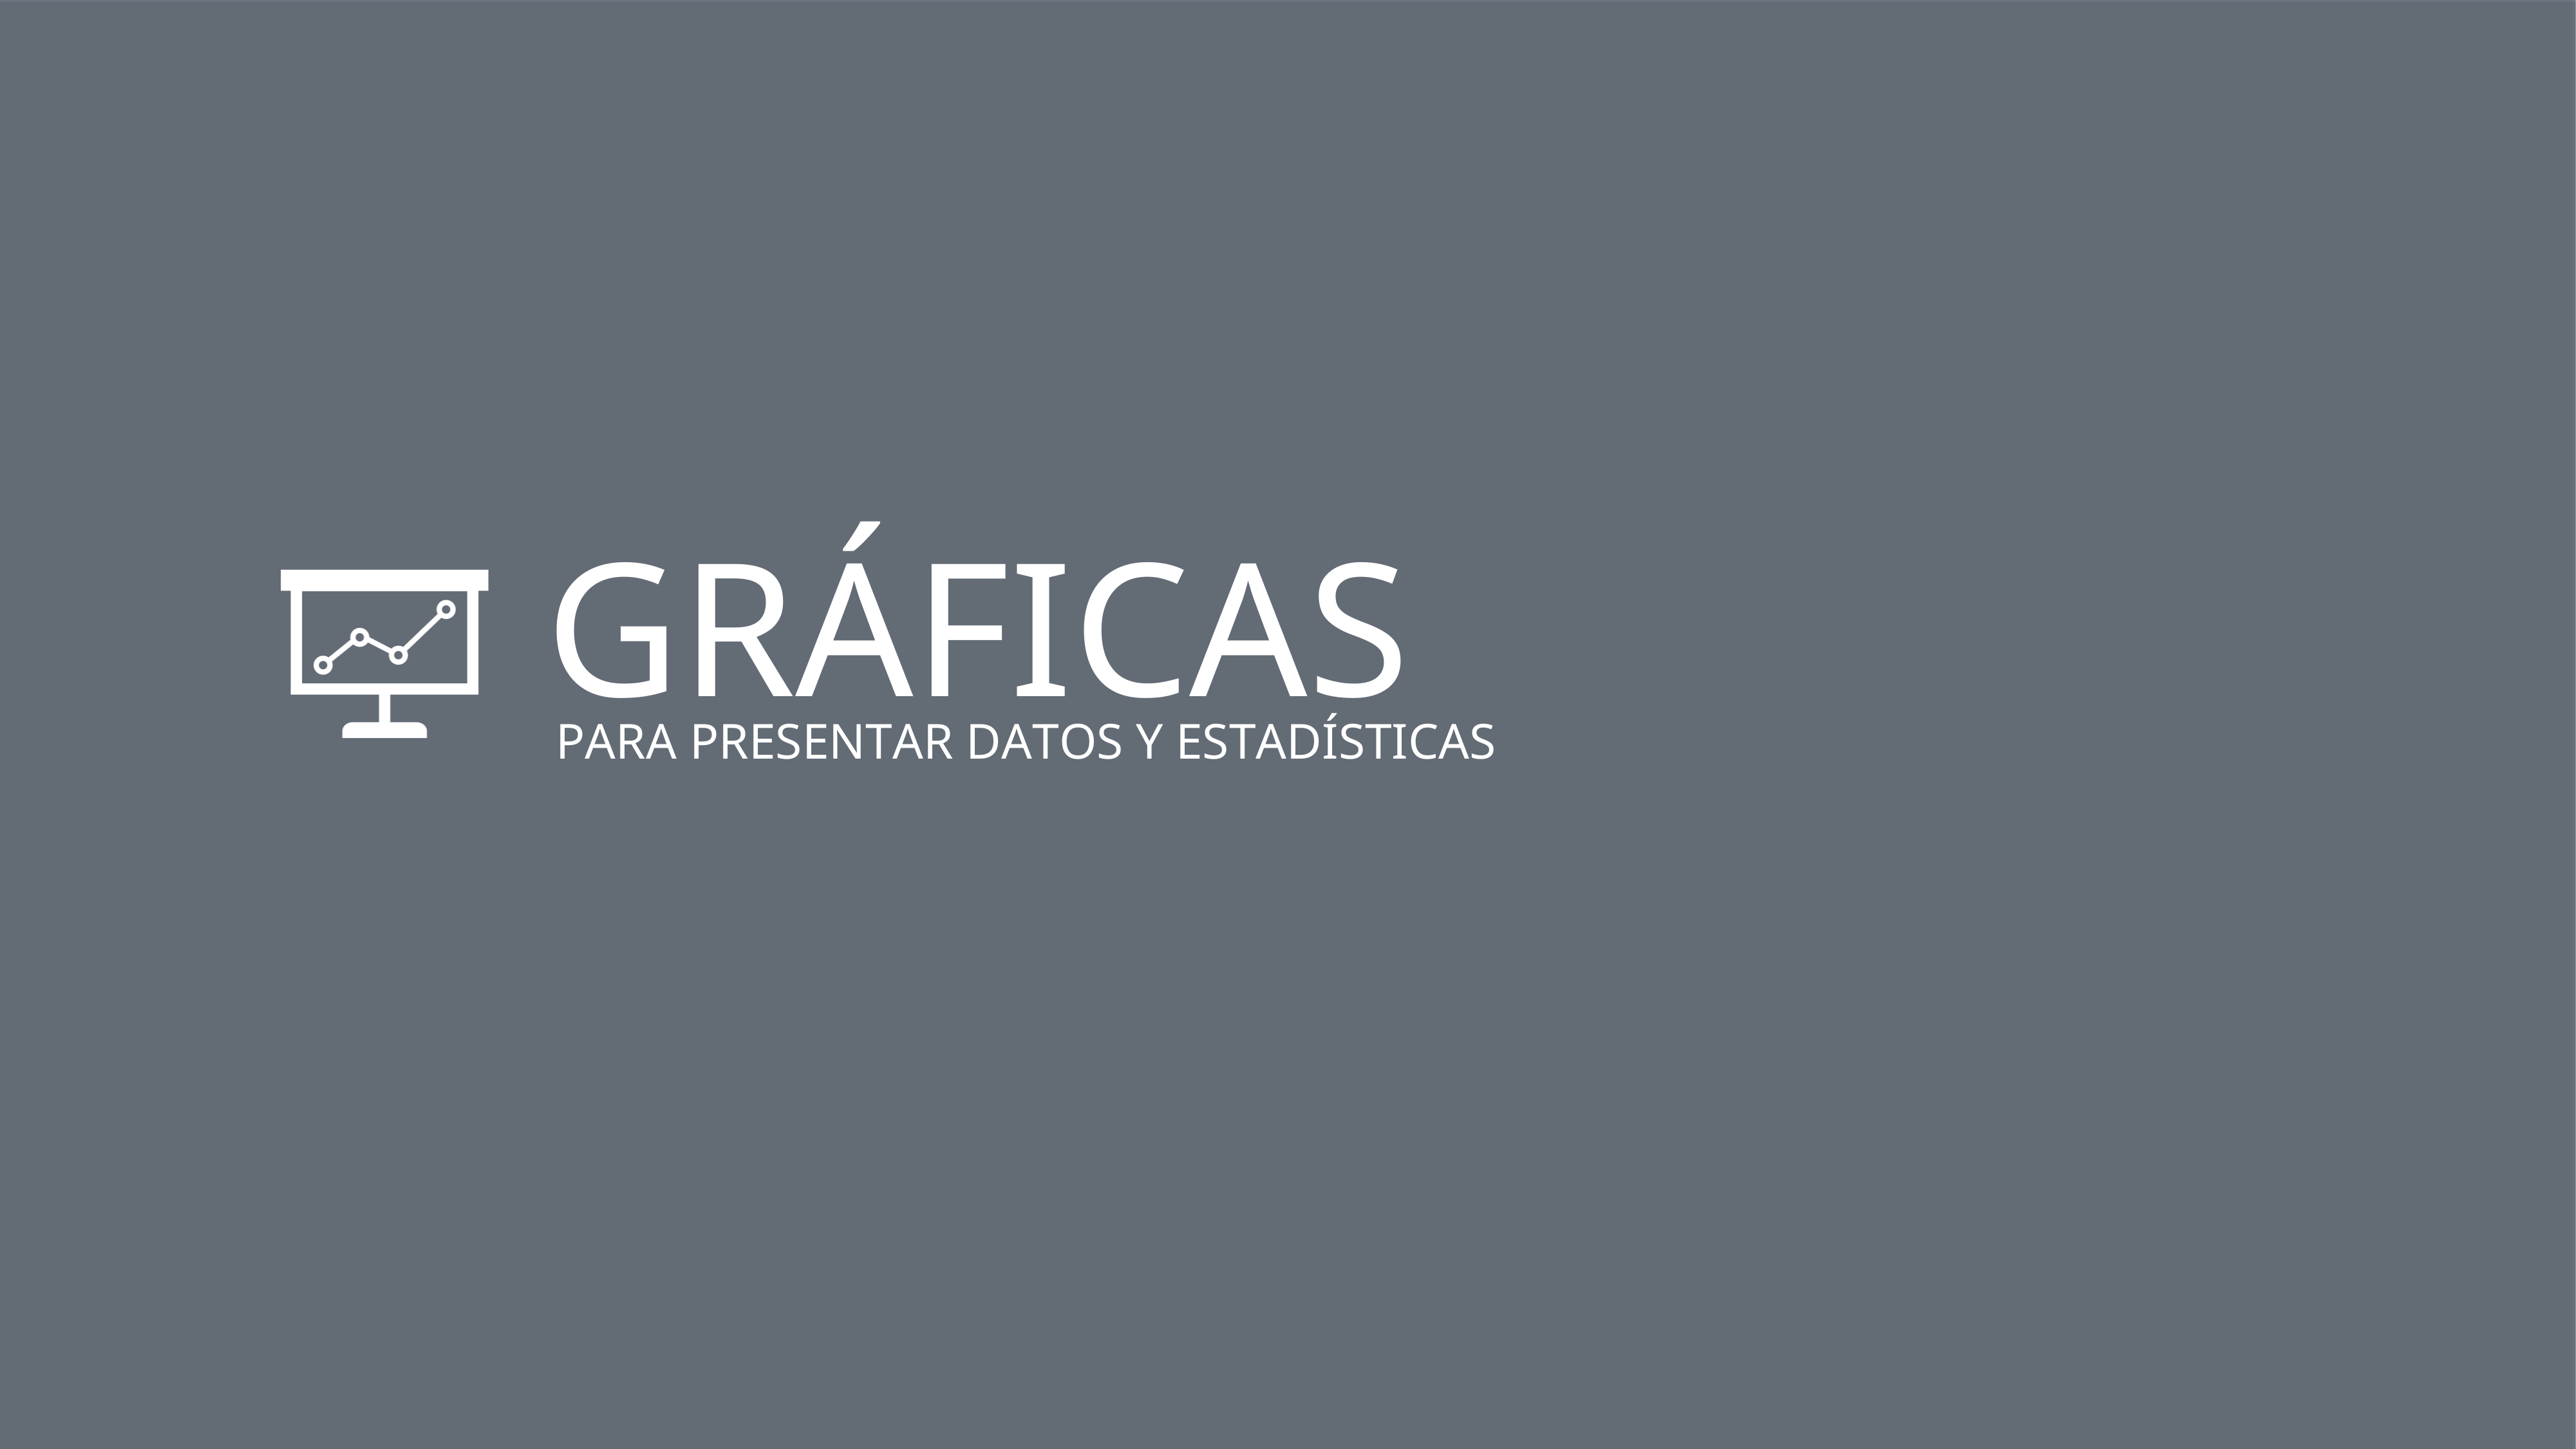

#
GRÁFICAS
PARA PRESENTAR DATOS Y ESTADÍSTICAS